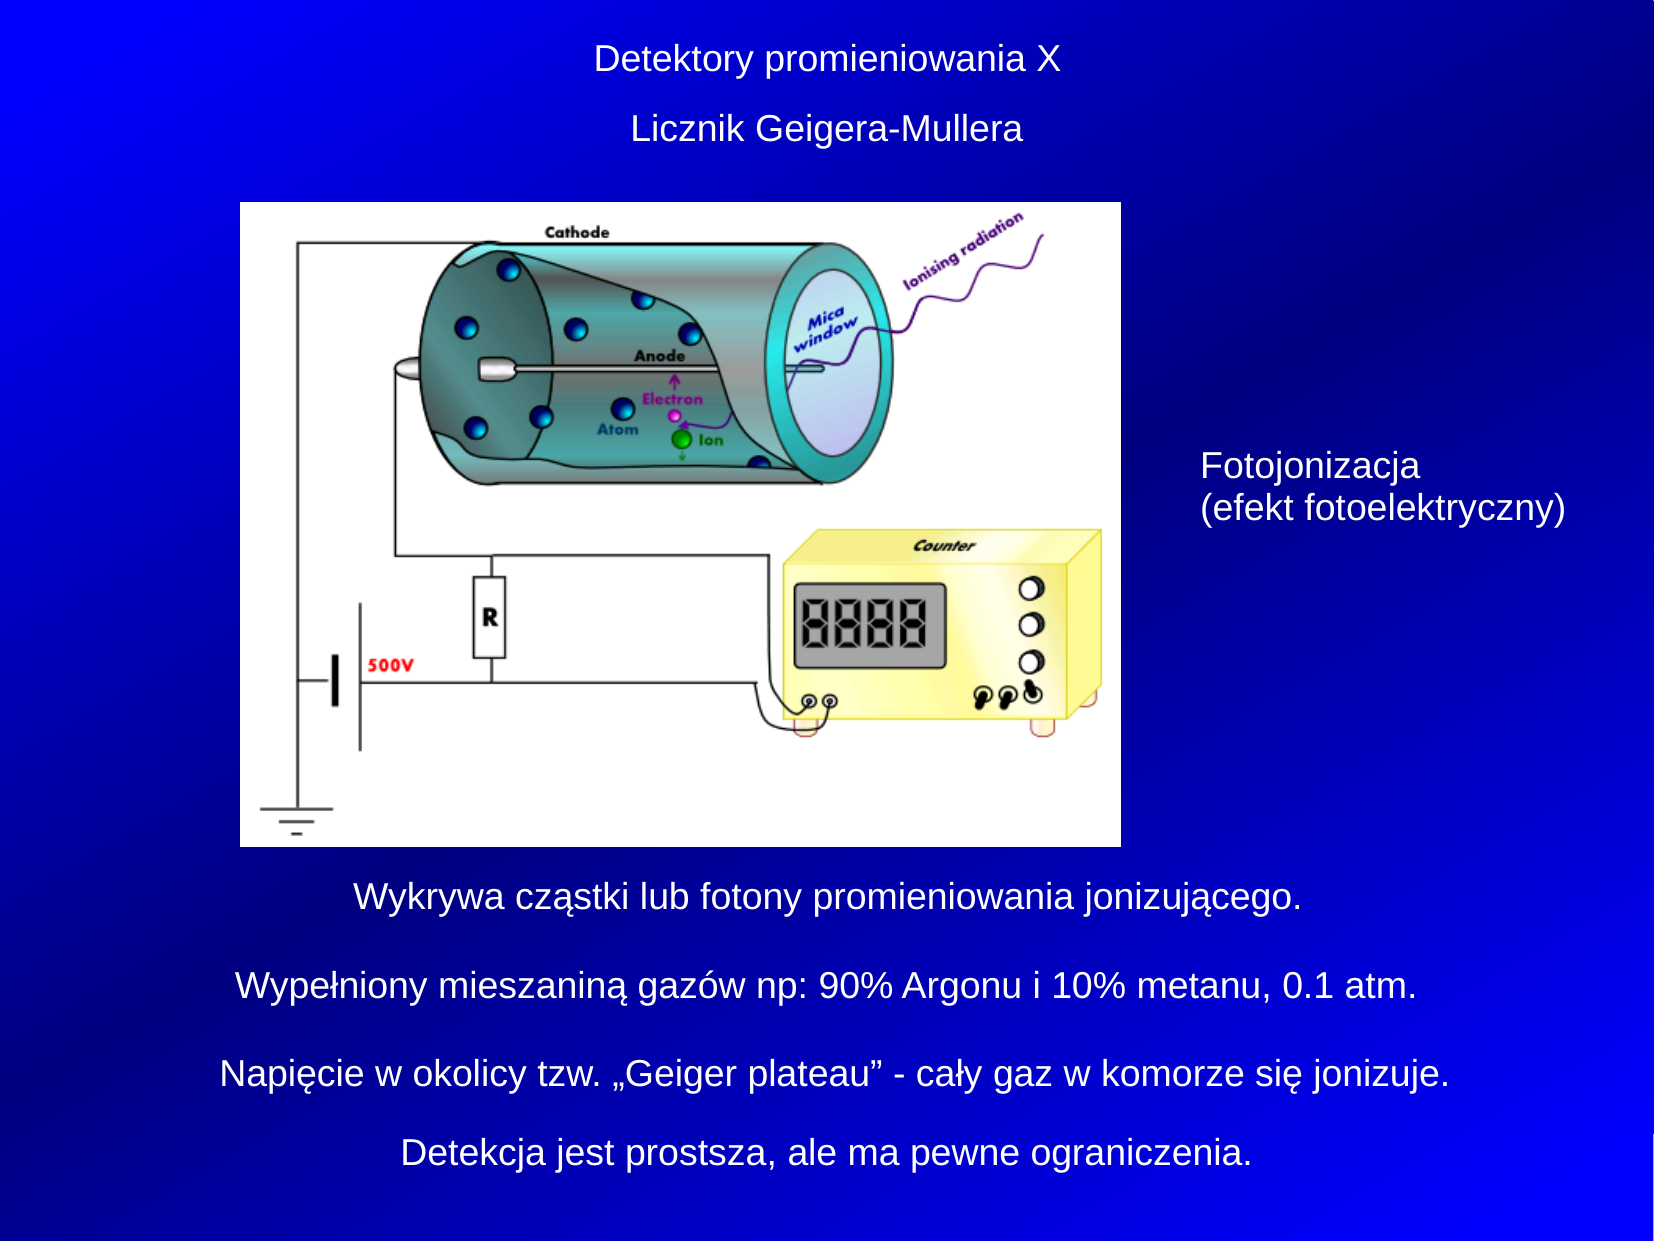

Detektory promieniowania X
Licznik Geigera-Mullera
Fotojonizacja
(efekt fotoelektryczny)
Wykrywa cząstki lub fotony promieniowania jonizującego.
Wypełniony mieszaniną gazów np: 90% Argonu i 10% metanu, 0.1 atm.
Napięcie w okolicy tzw. „Geiger plateau” - cały gaz w komorze się jonizuje.
Detekcja jest prostsza, ale ma pewne ograniczenia.